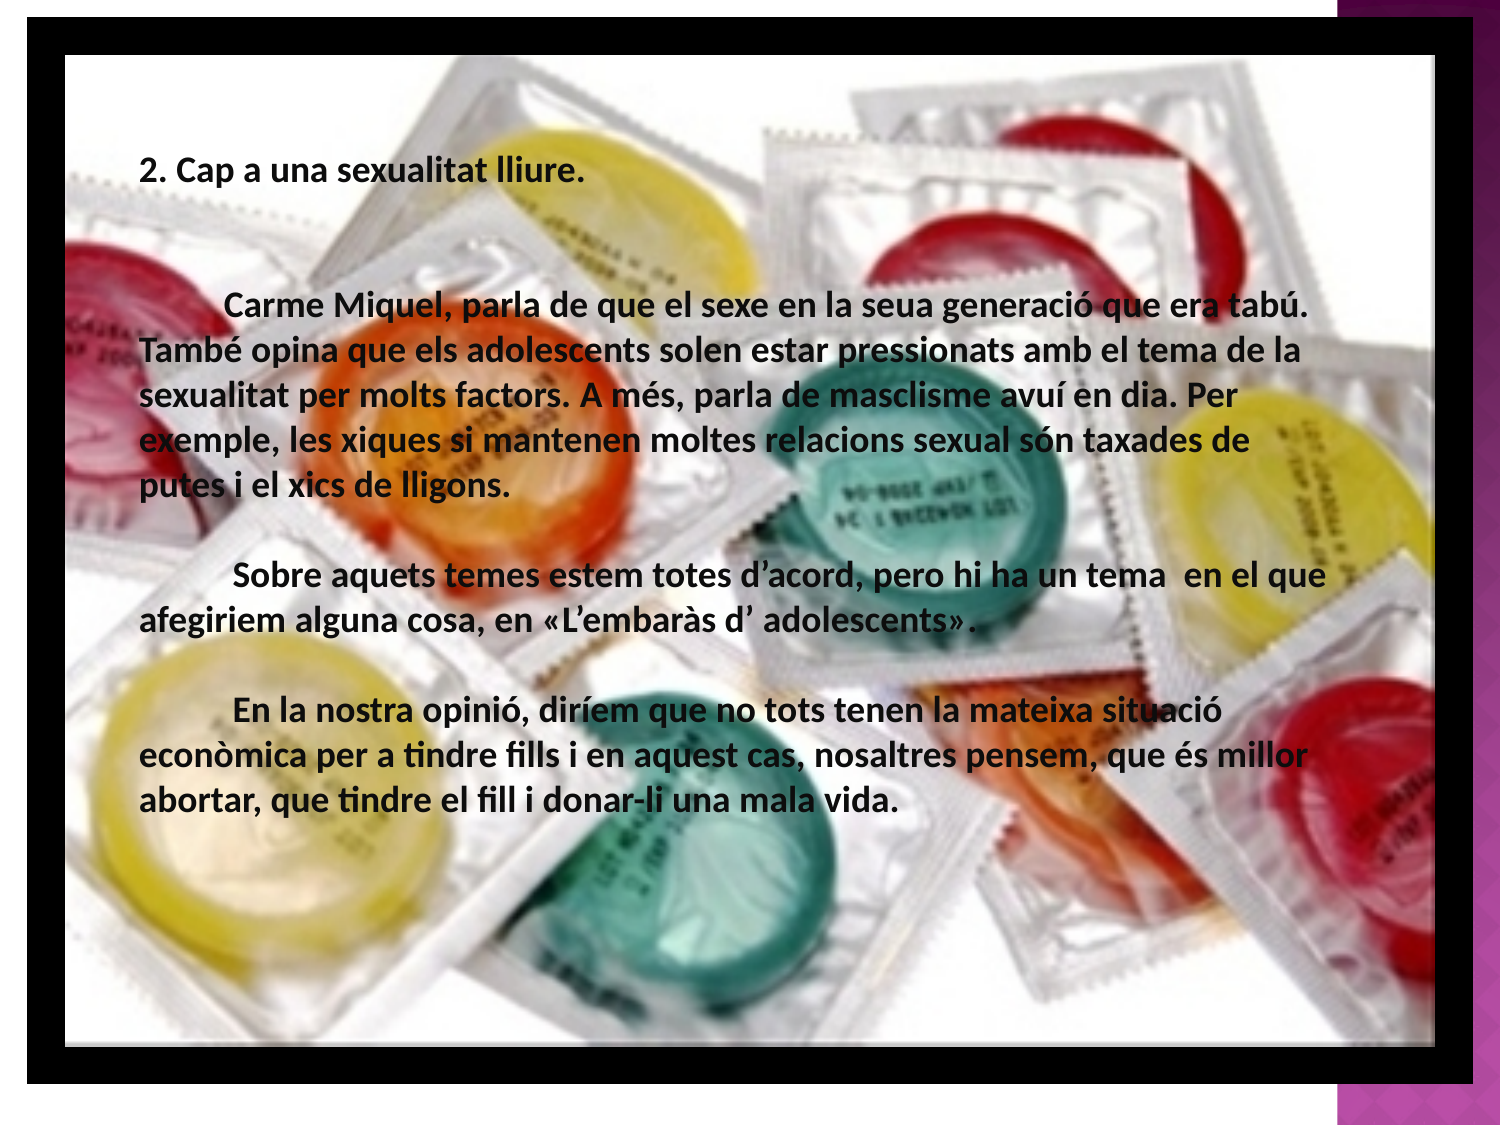

2. Cap a una sexualitat lliure.
 Carme Miquel, parla de que el sexe en la seua generació que era tabú. També opina que els adolescents solen estar pressionats amb el tema de la sexualitat per molts factors. A més, parla de masclisme avuí en dia. Per exemple, les xiques si mantenen moltes relacions sexual són taxades de putes i el xics de lligons.
 Sobre aquets temes estem totes d’acord, pero hi ha un tema en el que afegiriem alguna cosa, en «L’embaràs d’ adolescents».
 En la nostra opinió, diríem que no tots tenen la mateixa situació econòmica per a tindre fills i en aquest cas, nosaltres pensem, que és millor abortar, que tindre el fill i donar-li una mala vida.